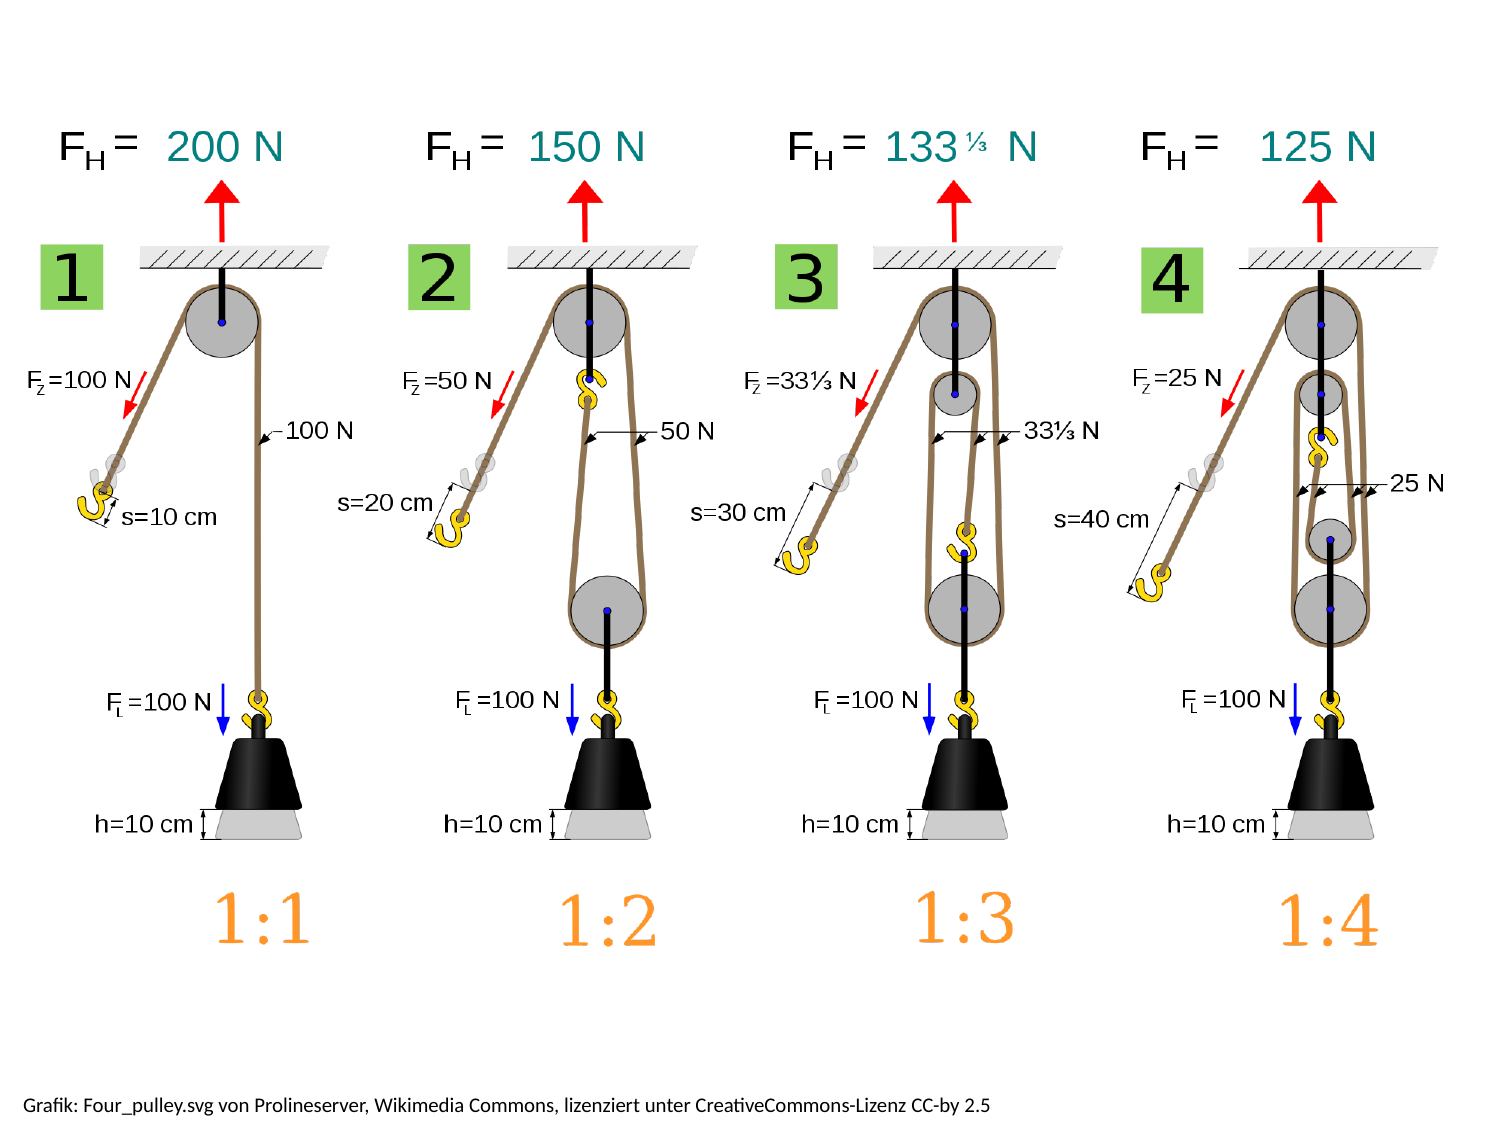

Grafik: Four_pulley.svg von Prolineserver, Wikimedia Commons, lizenziert unter CreativeCommons-Lizenz CC-by 2.5